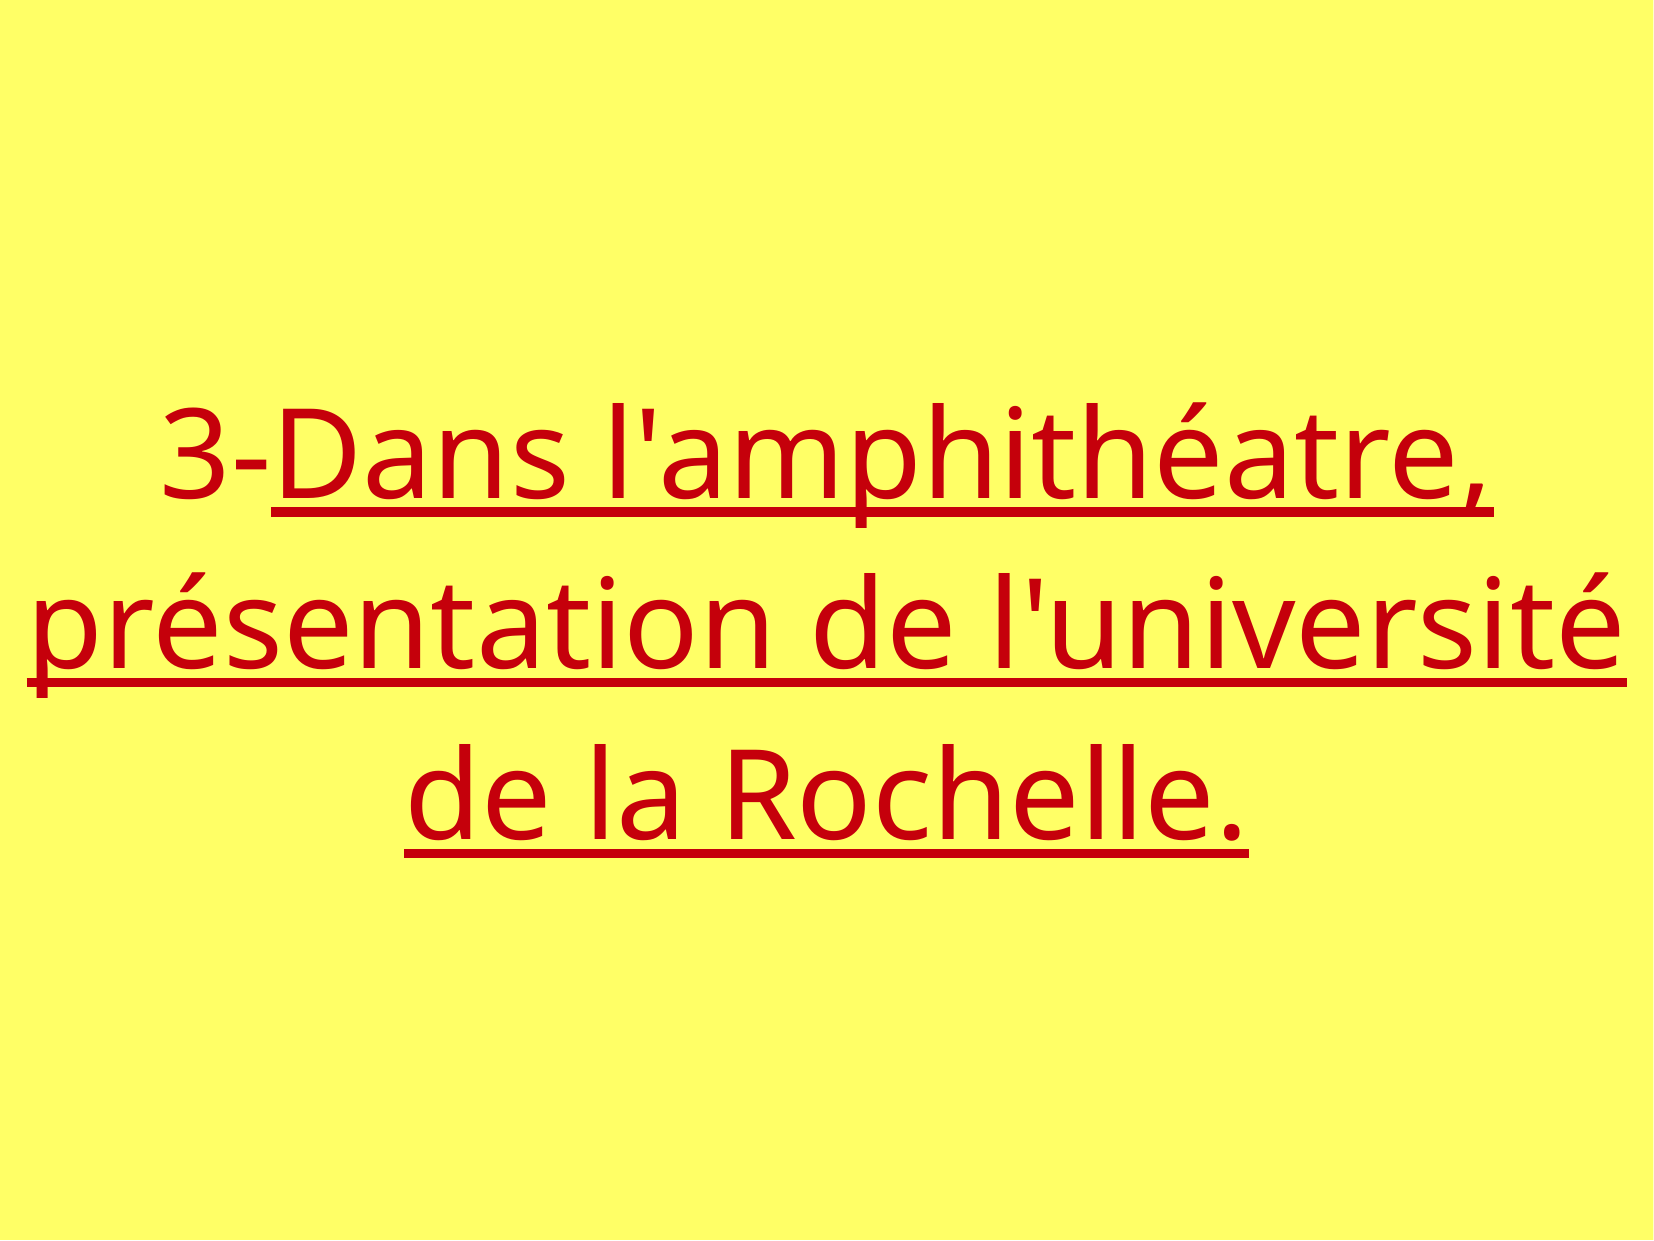

# 3-Dans l'amphithéatre, présentation de l'université de la Rochelle.